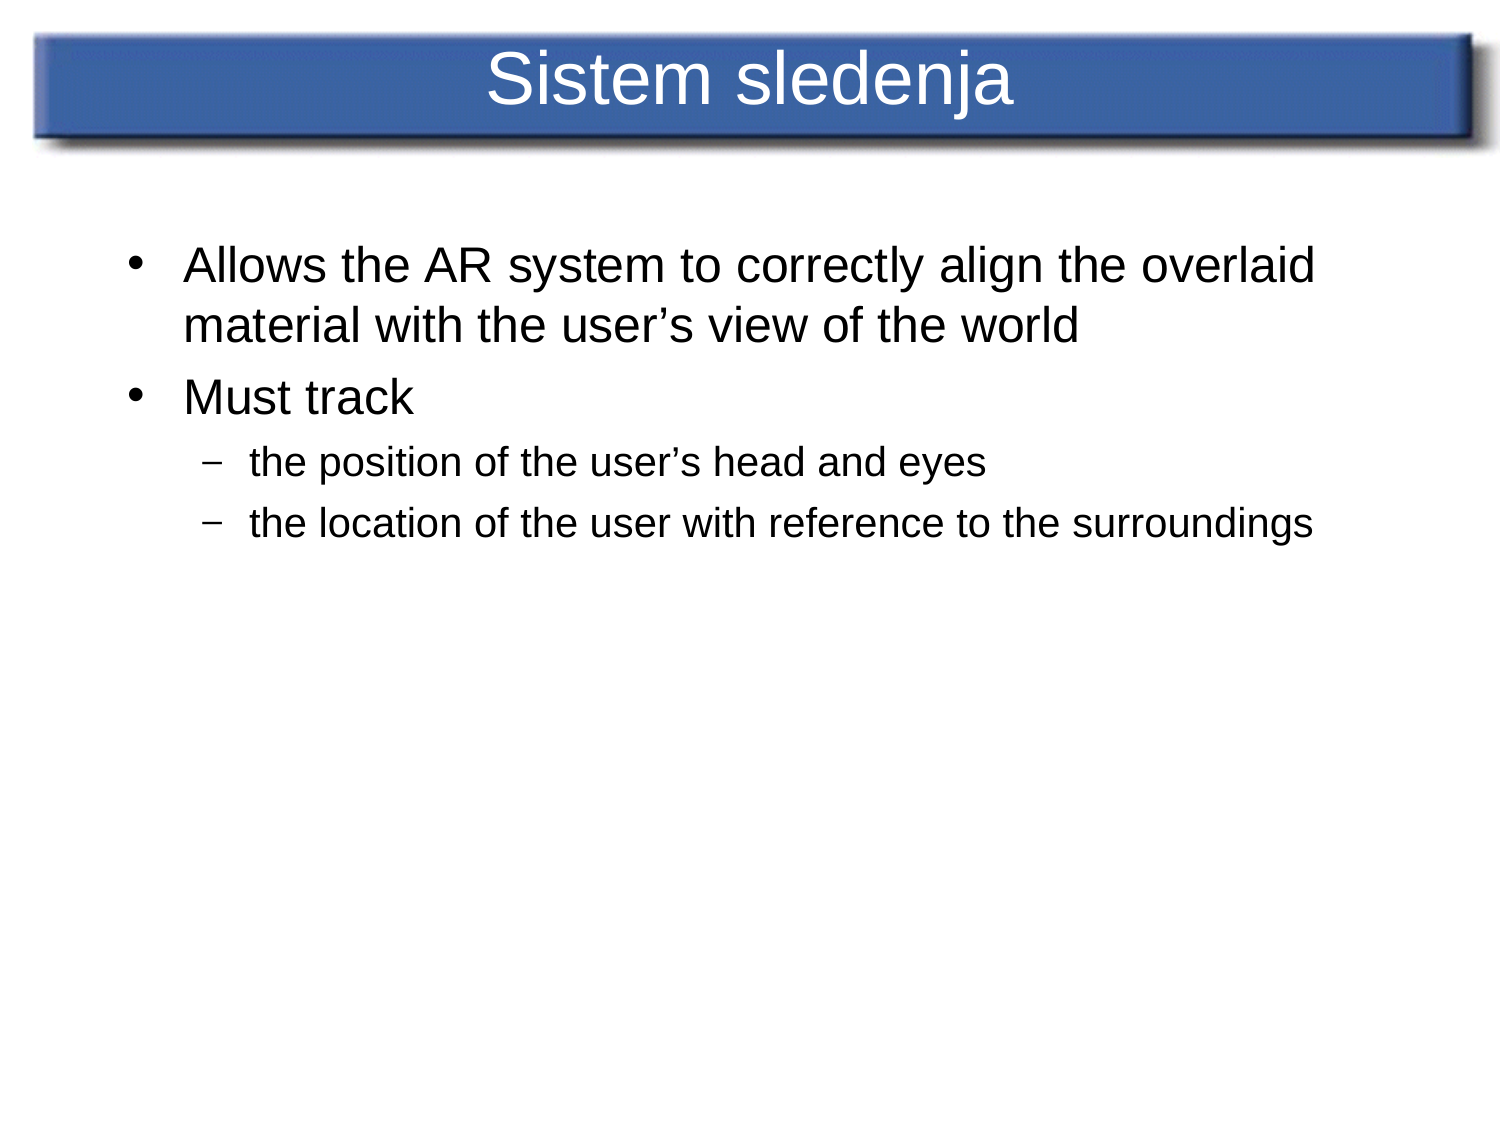

# Sistem sledenja
Allows the AR system to correctly align the overlaid material with the user’s view of the world
Must track
the position of the user’s head and eyes
the location of the user with reference to the surroundings